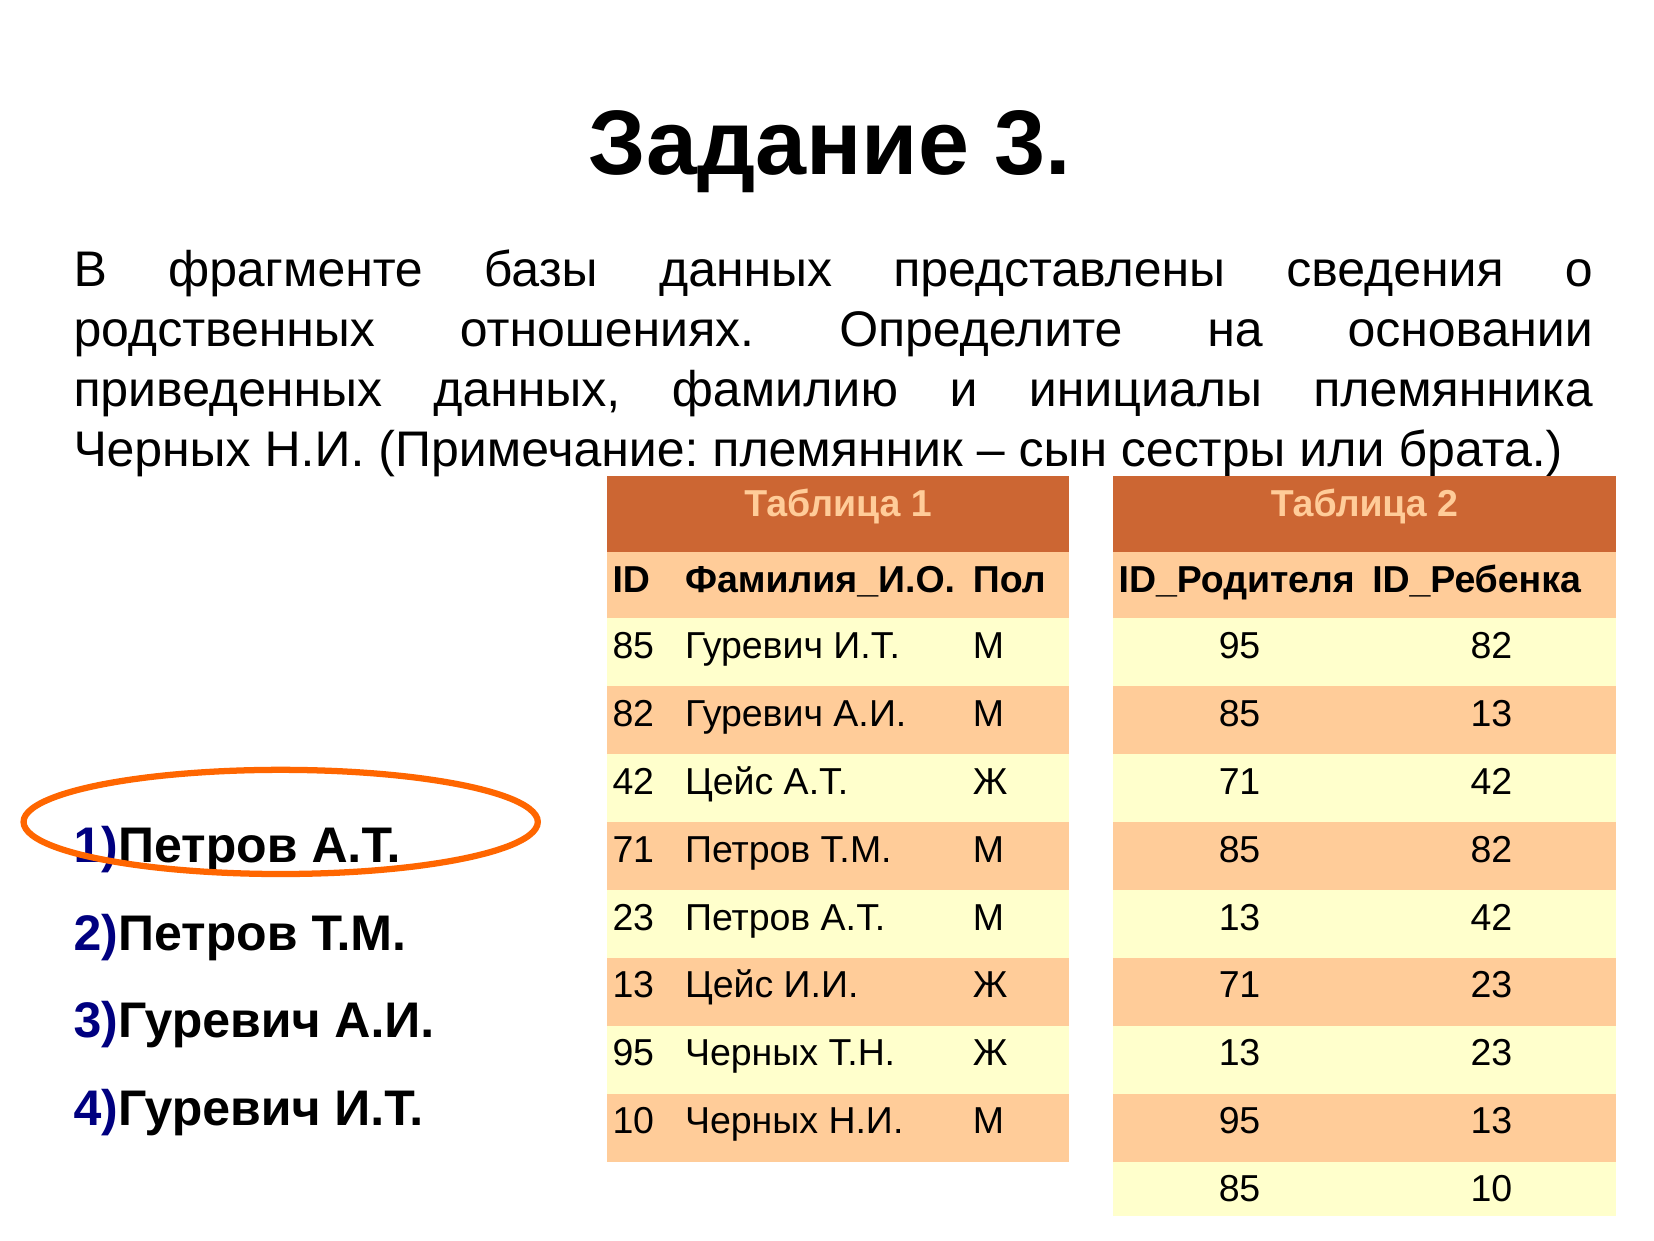

# Задание 3.
В фрагменте базы данных представлены сведения о родственных отношениях. Определите на основании приведенных данных, фамилию и инициалы племянника Черных Н.И. (Примечание: племянник – сын сестры или брата.)
Петров А.Т.
Петров Т.М.
Гуревич А.И.
Гуревич И.Т.
| Таблица 1 | | | | Таблица 2 | |
| --- | --- | --- | --- | --- | --- |
| ID | Фамилия\_И.О. | Пол | | ID\_Родителя | ID\_Ребенка |
| 85 | Гуревич И.Т. | М | | 95 | 82 |
| 82 | Гуревич А.И. | М | | 85 | 13 |
| 42 | Цейс А.Т. | Ж | | 71 | 42 |
| 71 | Петров Т.М. | М | | 85 | 82 |
| 23 | Петров А.Т. | М | | 13 | 42 |
| 13 | Цейс И.И. | Ж | | 71 | 23 |
| 95 | Черных Т.Н. | Ж | | 13 | 23 |
| 10 | Черных Н.И. | М | | 95 | 13 |
| | | | | 85 | 10 |